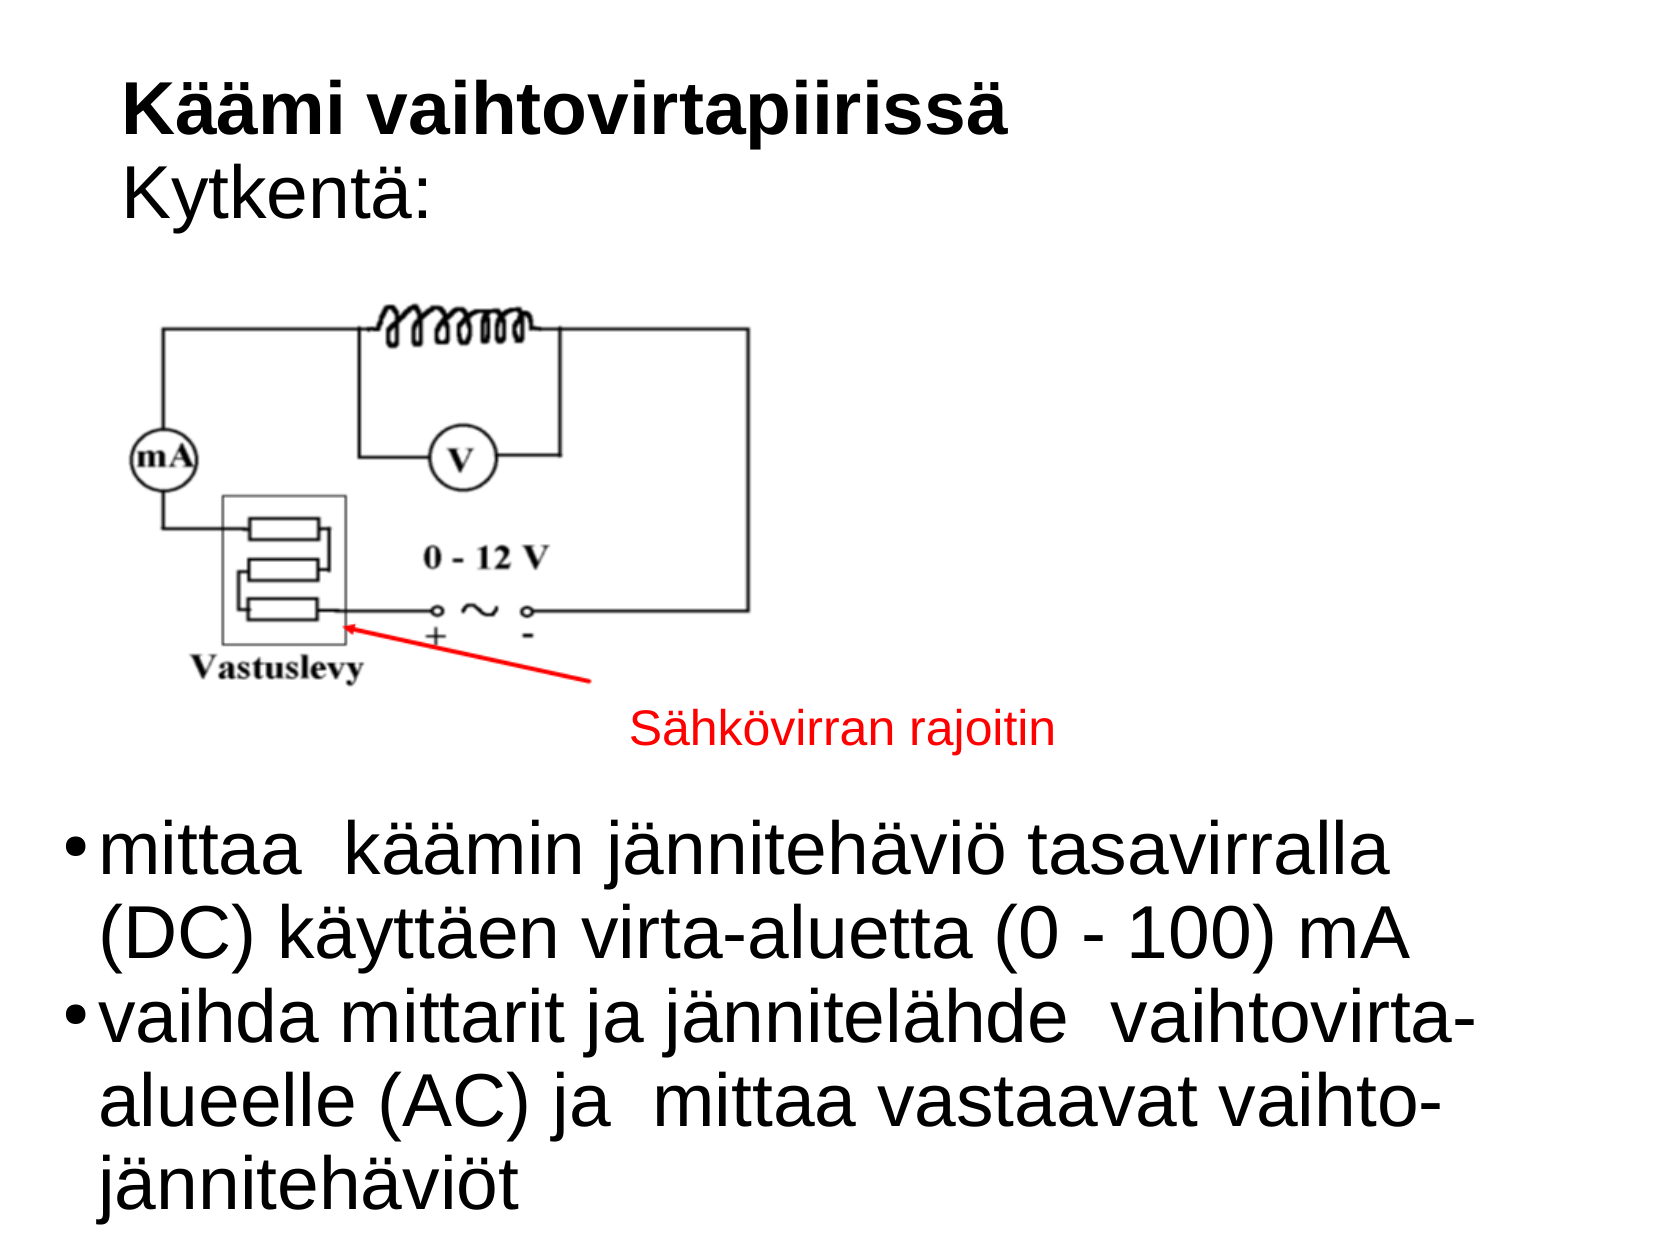

Käämi vaihtovirtapiirissä
Kytkentä:
Sähkövirran rajoitin
mittaa käämin jännitehäviö tasavirralla (DC) käyttäen virta-aluetta (0 - 100) mA
vaihda mittarit ja jännitelähde vaihtovirta-alueelle (AC) ja mittaa vastaavat vaihto-jännitehäviöt